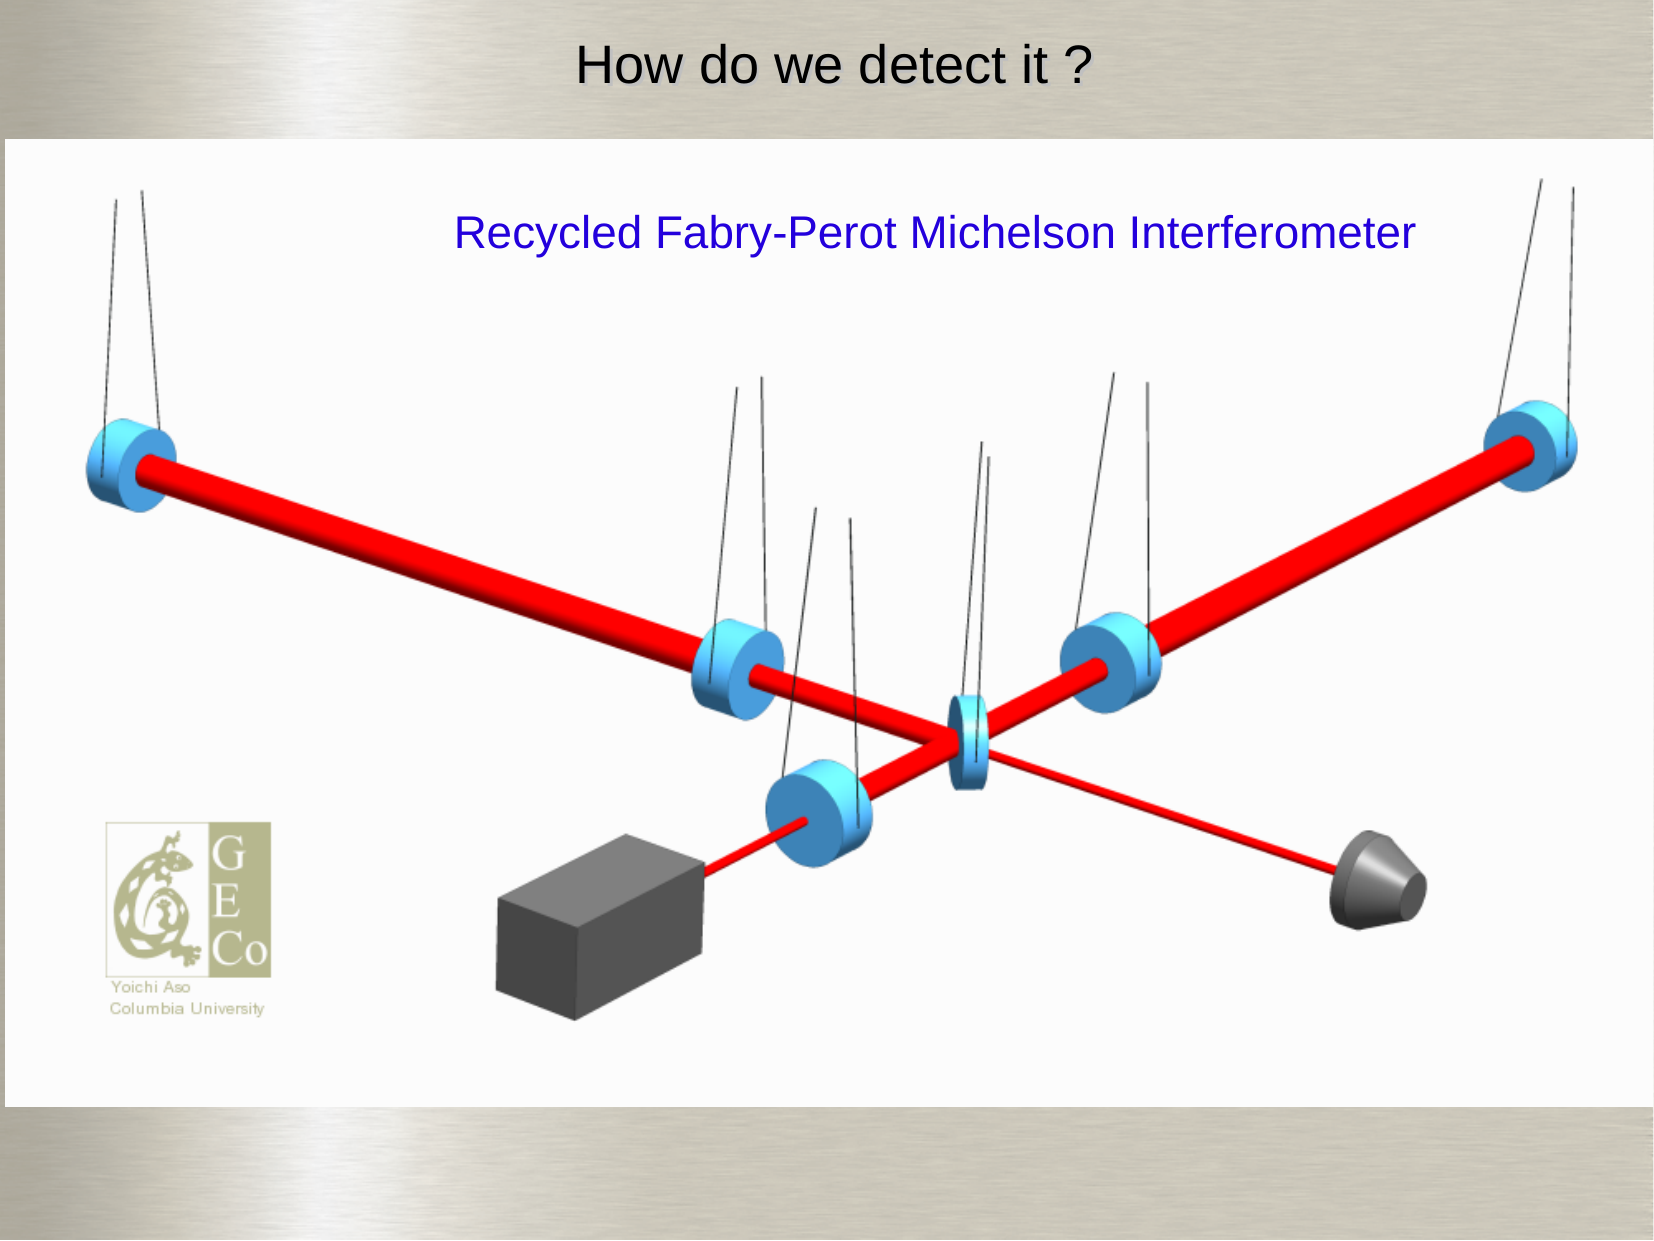

How do we detect it ?
Recycled Fabry-Perot Michelson Interferometer